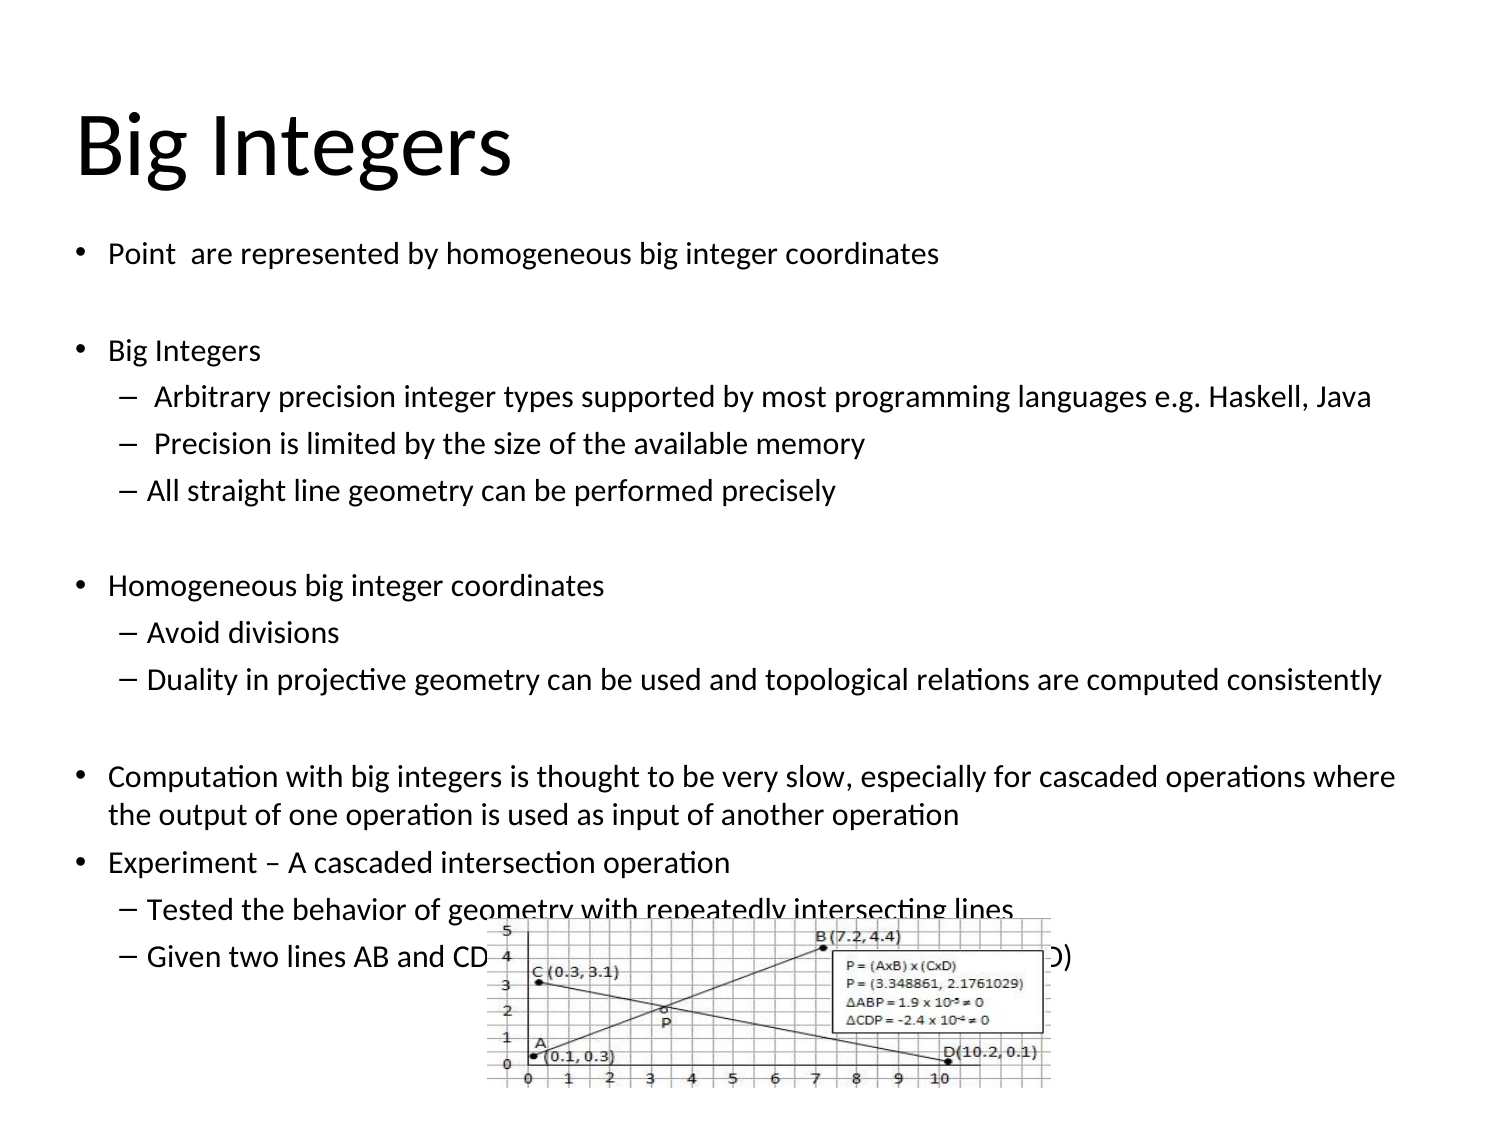

# Big Integers
Point are represented by homogeneous big integer coordinates
Big Integers
 Arbitrary precision integer types supported by most programming languages e.g. Haskell, Java
 Precision is limited by the size of the available memory
All straight line geometry can be performed precisely
Homogeneous big integer coordinates
Avoid divisions
Duality in projective geometry can be used and topological relations are computed consistently
Computation with big integers is thought to be very slow, especially for cascaded operations where the output of one operation is used as input of another operation
Experiment – A cascaded intersection operation
Tested the behavior of geometry with repeatedly intersecting lines
Given two lines AB and CD, the intersection point P is P=(A x B) x (C x D)